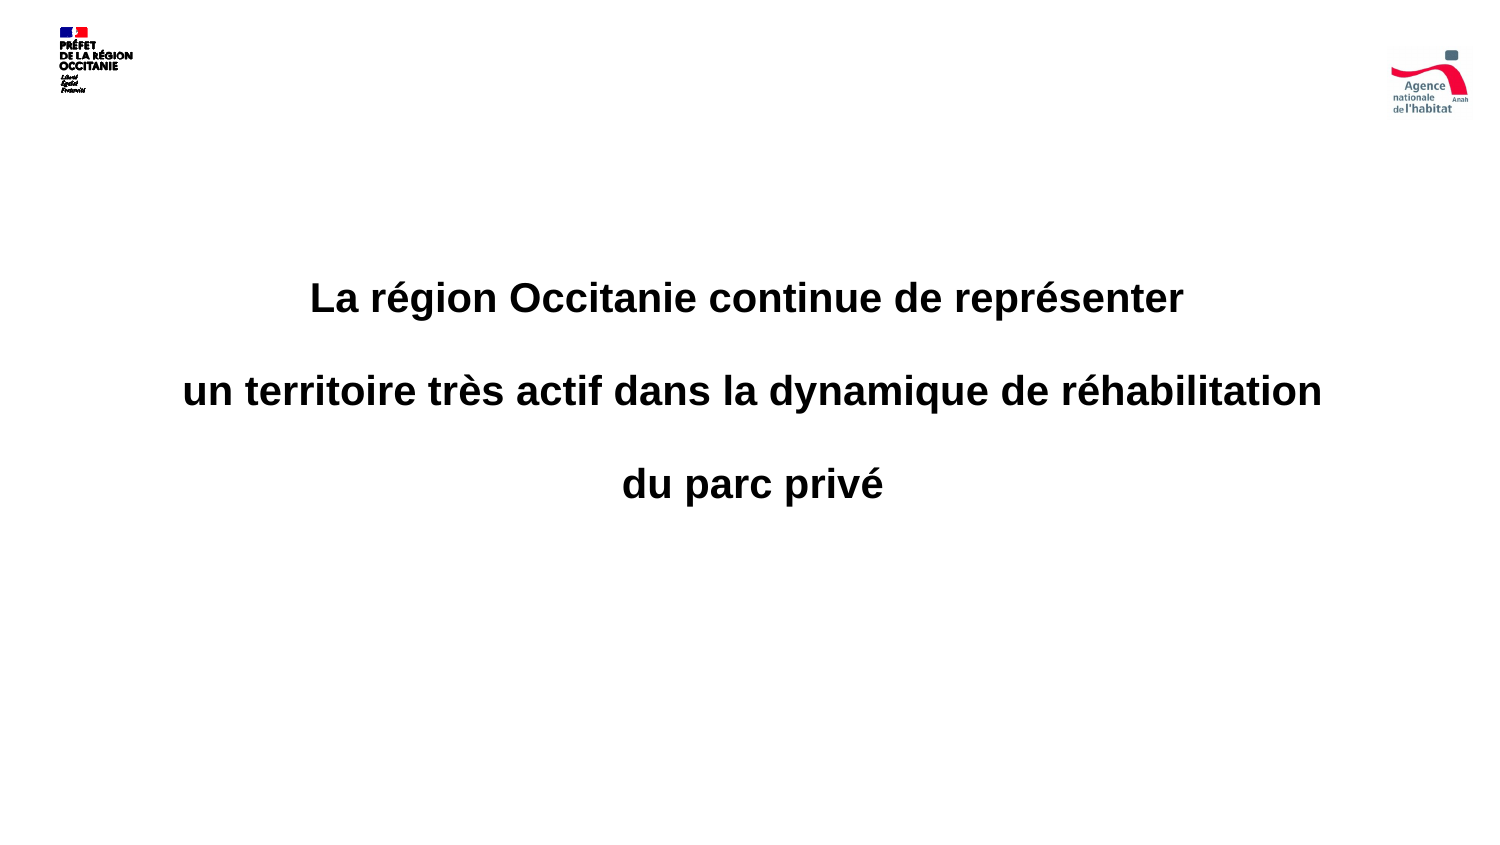

La région Occitanie continue de représenter
un territoire très actif dans la dynamique de réhabilitation
du parc privé